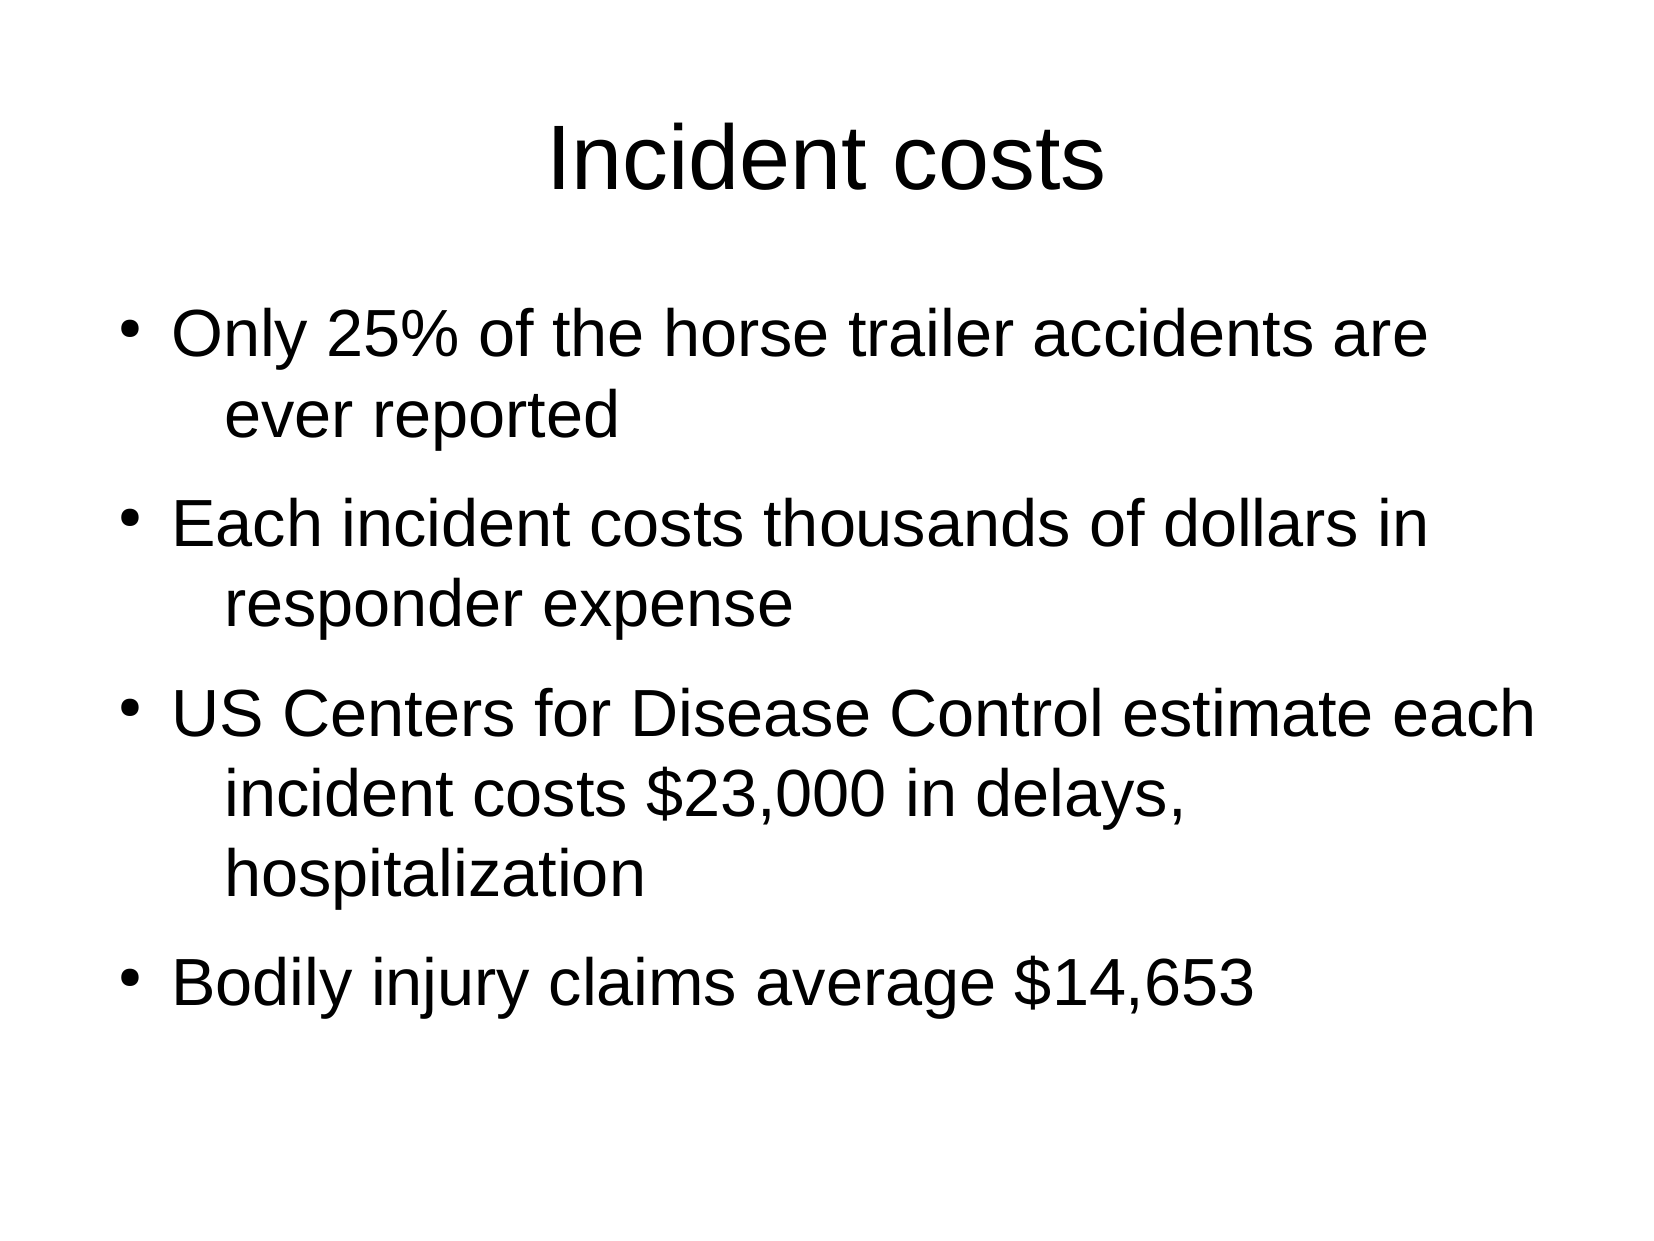

# Incident costs
Only 25% of the horse trailer accidents are ever reported
Each incident costs thousands of dollars in responder expense
US Centers for Disease Control estimate each incident costs $23,000 in delays, hospitalization
Bodily injury claims average $14,653